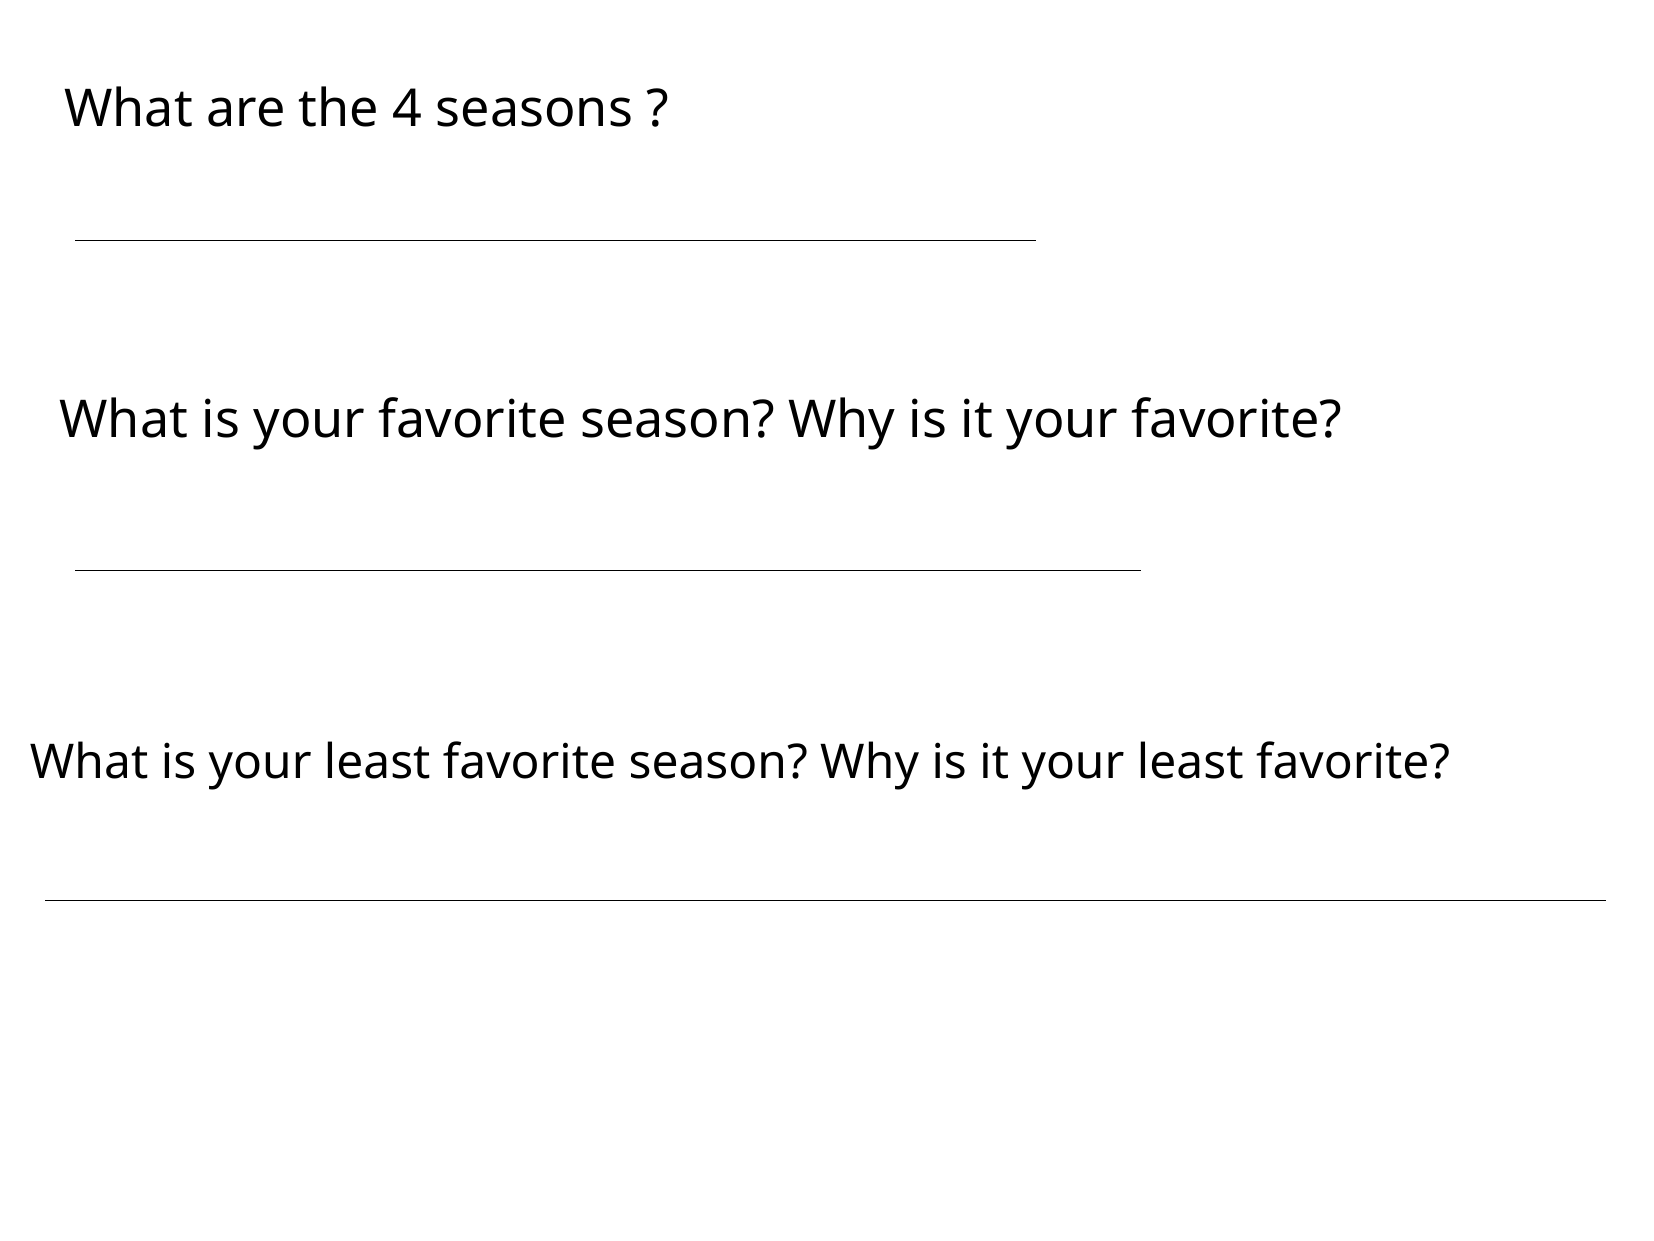

What are the 4 seasons ?
What is your favorite season? Why is it your favorite?
What is your least favorite season? Why is it your least favorite?
1